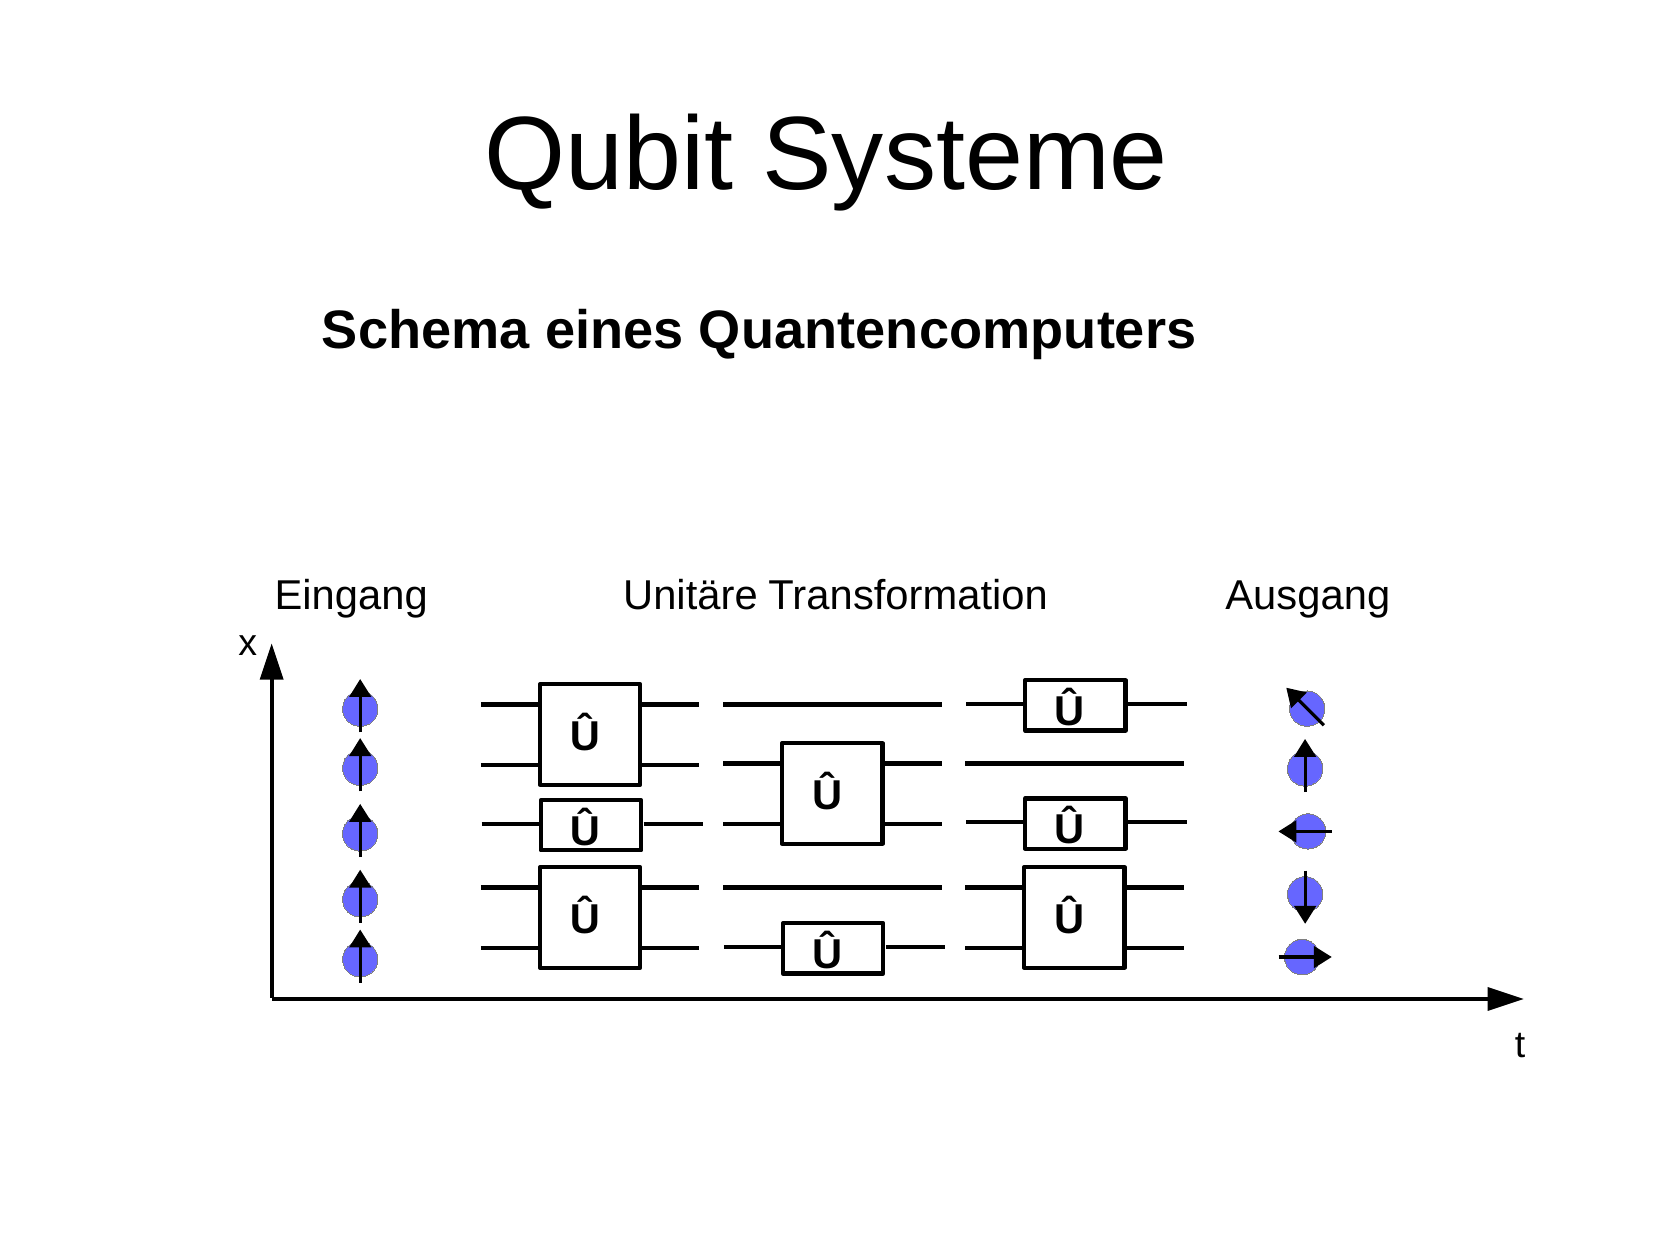

# Qubit Systeme
Schema eines Quantencomputers
Eingang
Unitäre Transformation
Ausgang
x
Û
Û
Û
Û
Û
Û
Û
Û
t